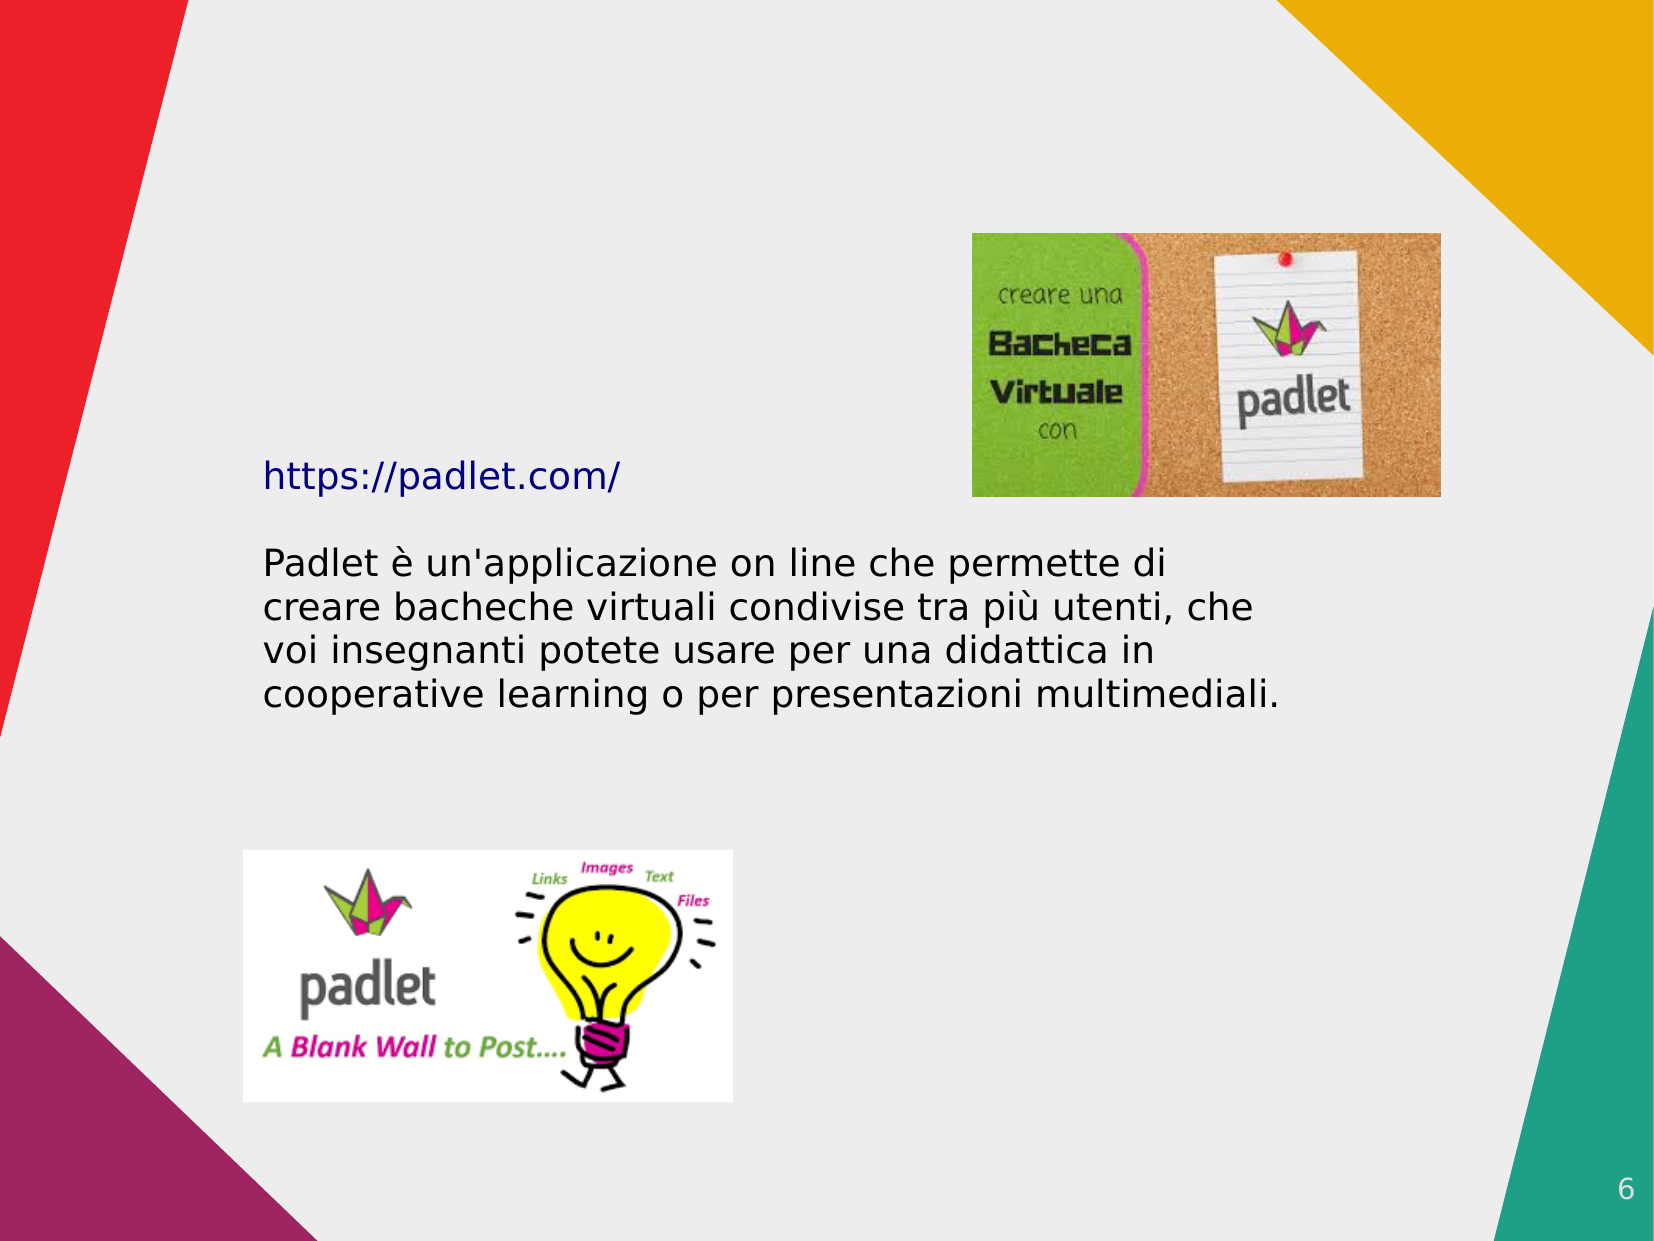

https://padlet.com/
Padlet è un'applicazione on line che permette di creare bacheche virtuali condivise tra più utenti, che voi insegnanti potete usare per una didattica in cooperative learning o per presentazioni multimediali.
6